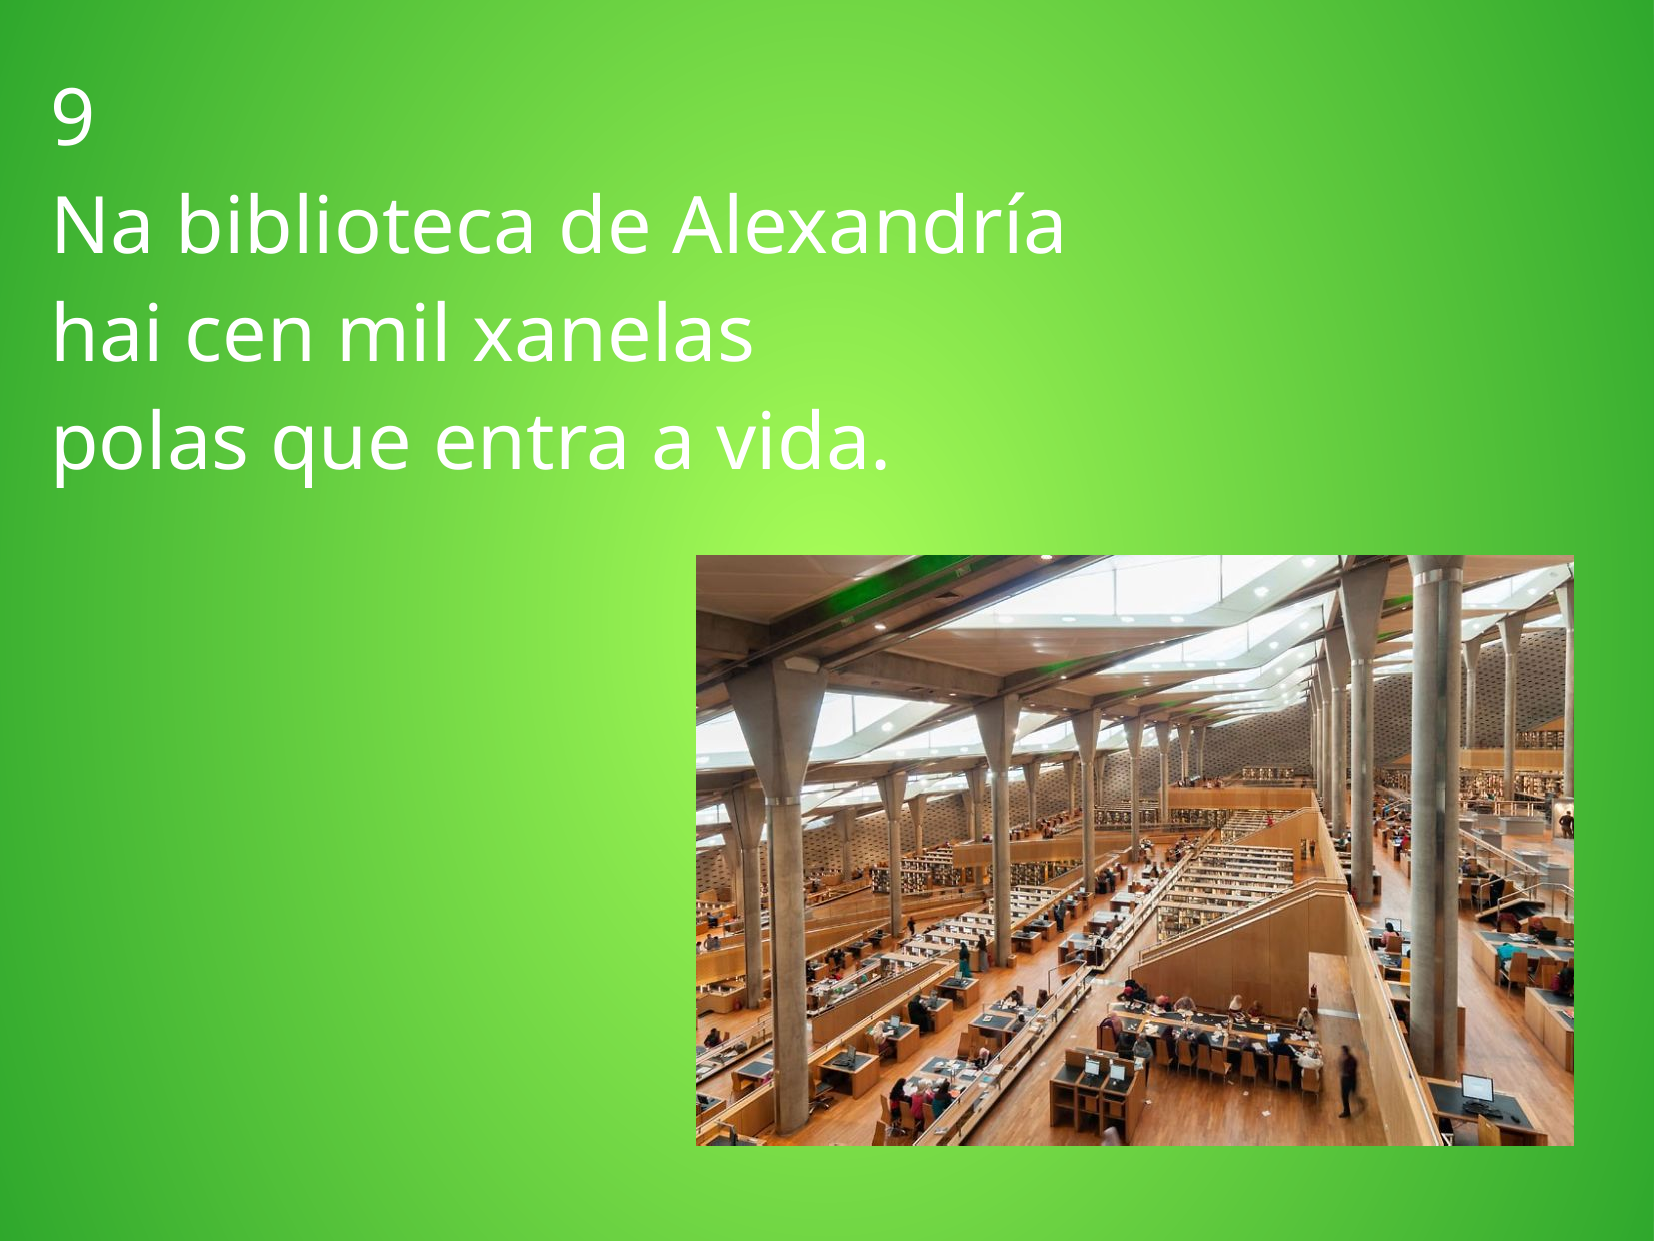

9
Na biblioteca de Alexandría
hai cen mil xanelas
polas que entra a vida.